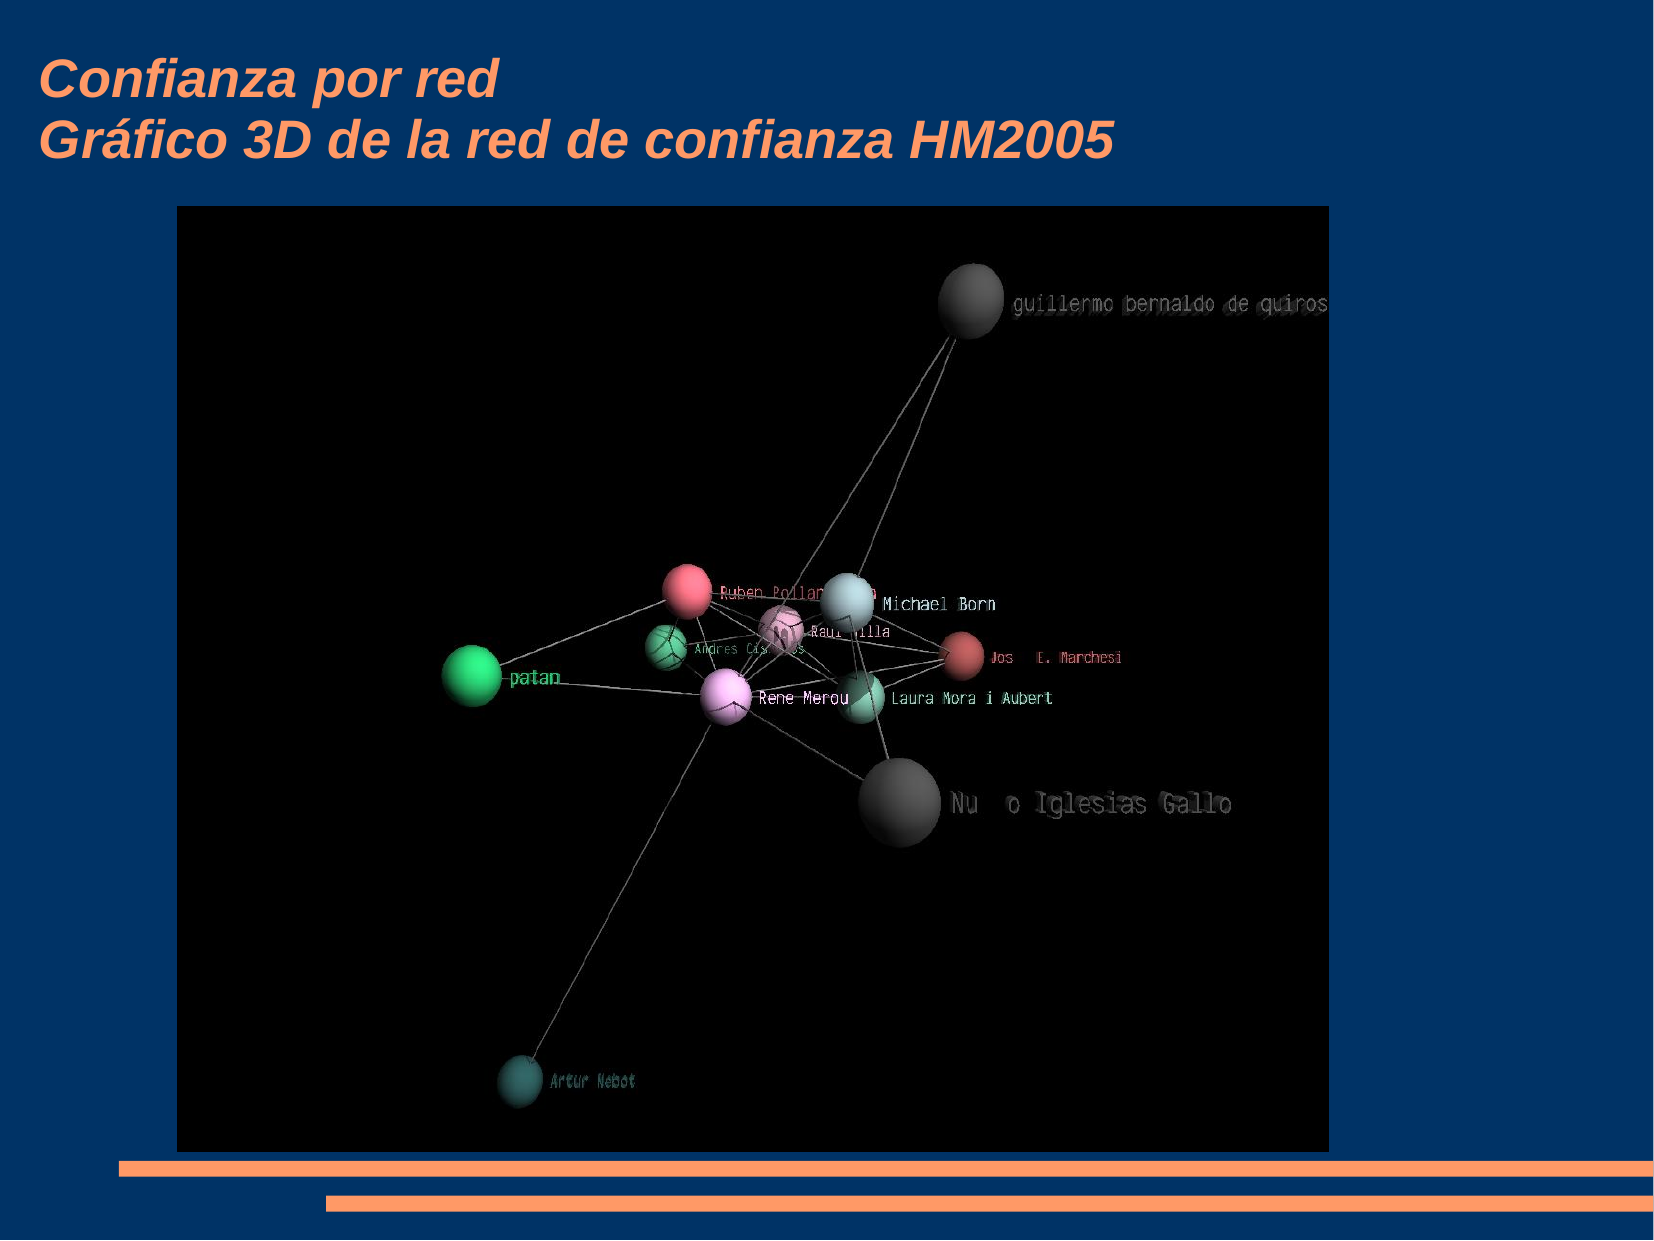

# Confianza por red Gráfico 3D de la red de confianza HM2005